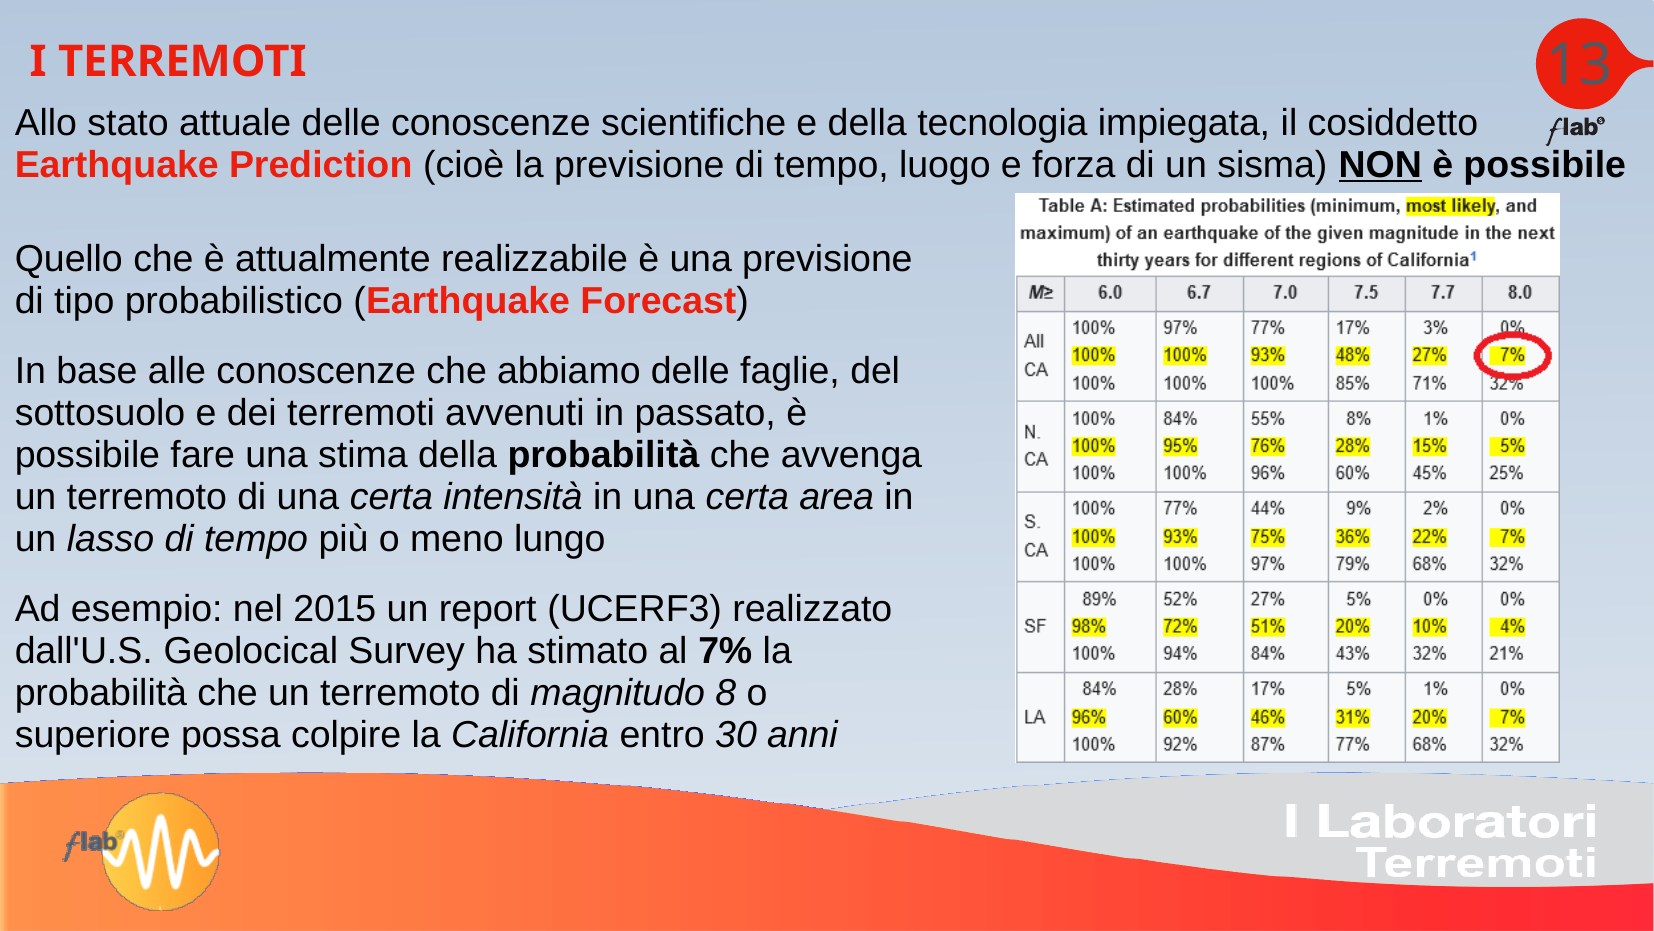

13
I TERREMOTI
Allo stato attuale delle conoscenze scientifiche e della tecnologia impiegata, il cosiddetto Earthquake Prediction (cioè la previsione di tempo, luogo e forza di un sisma) NON è possibile
Quello che è attualmente realizzabile è una previsione di tipo probabilistico (Earthquake Forecast)
In base alle conoscenze che abbiamo delle faglie, del sottosuolo e dei terremoti avvenuti in passato, è possibile fare una stima della probabilità che avvenga un terremoto di una certa intensità in una certa area in un lasso di tempo più o meno lungo
Ad esempio: nel 2015 un report (UCERF3) realizzato dall'U.S. Geolocical Survey ha stimato al 7% la probabilità che un terremoto di magnitudo 8 o superiore possa colpire la California entro 30 anni